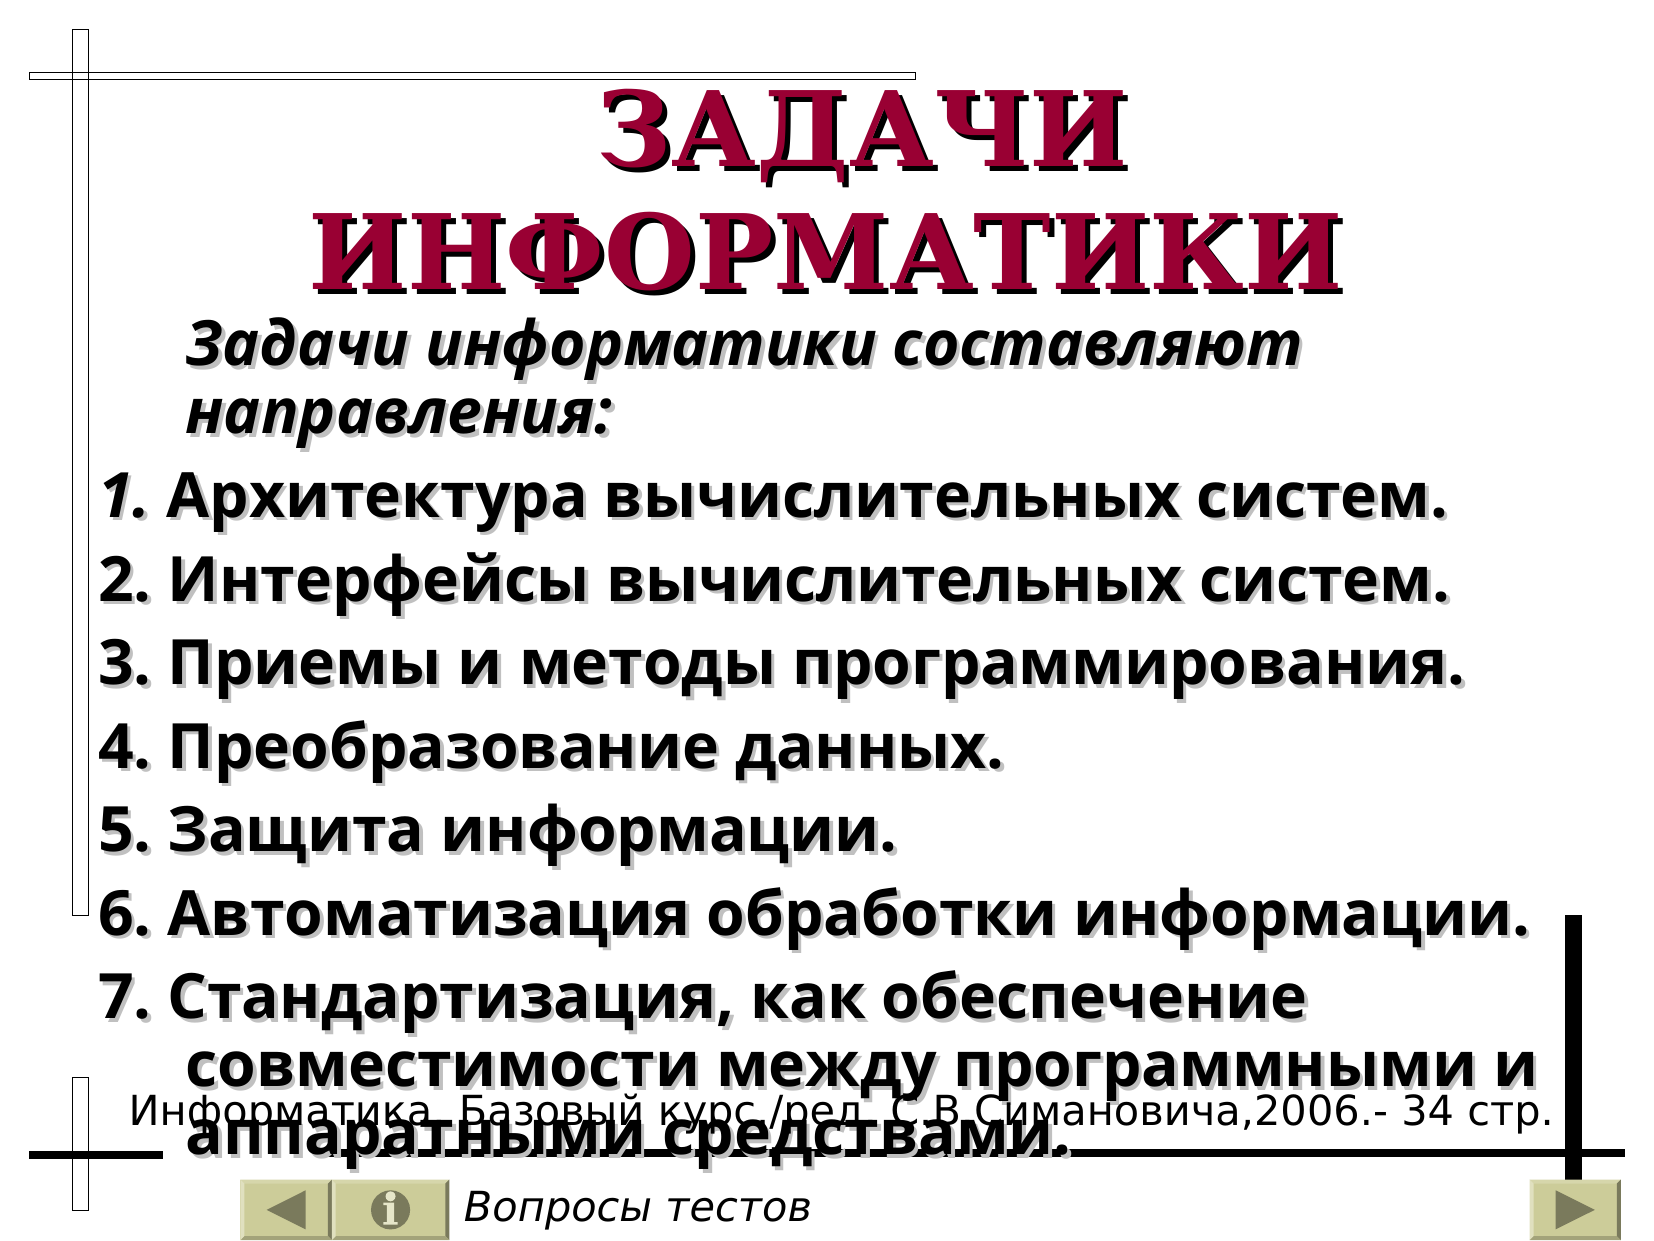

# ЗАДАЧИ ИНФОРМАТИКИ
	Задачи информатики составляют направления:
1. Архитектура вычислительных систем.
2. Интерфейсы вычислительных систем.
3. Приемы и методы программирования.
4. Преобразование данных.
5. Защита информации.
6. Автоматизация обработки информации.
7. Стандартизация, как обеспечение совместимости между программными и аппаратными средствами.
Информатика. Базовый курс./ред. С.В.Симановича,2006.- 34 стр.
Вопросы тестов